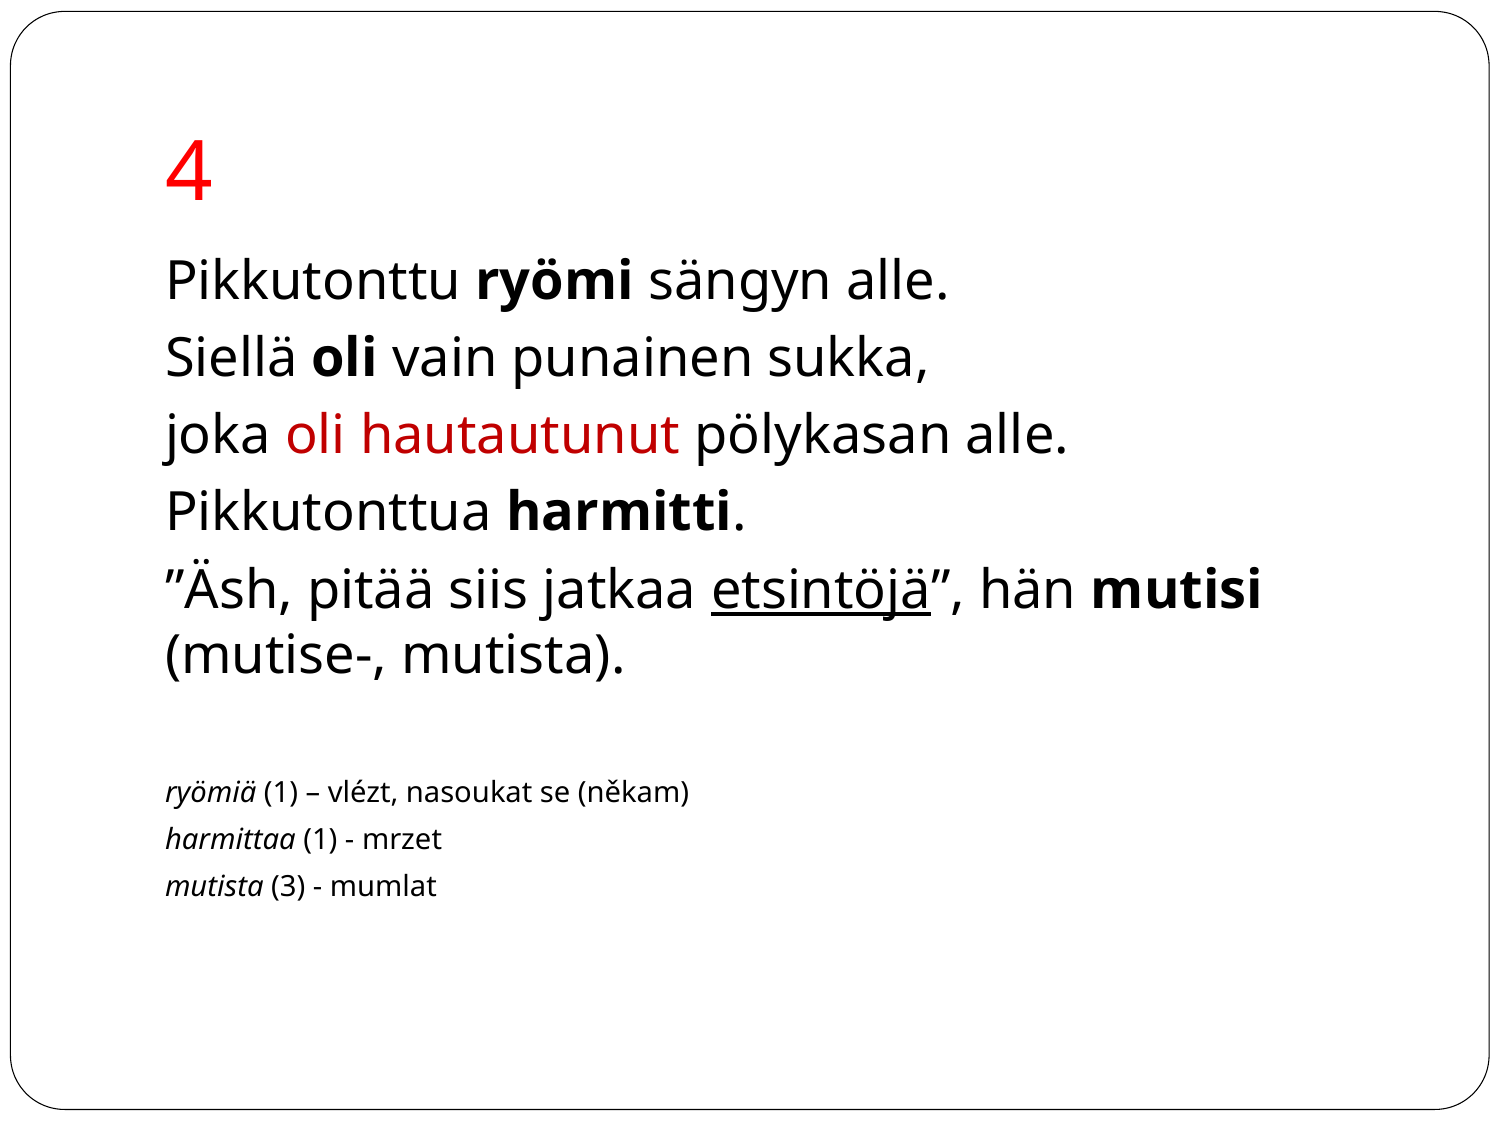

# 4
Pikkutonttu ryömi sängyn alle.
Siellä oli vain punainen sukka,
joka oli hautautunut pölykasan alle.
Pikkutonttua harmitti.
”Äsh, pitää siis jatkaa etsintöjä”, hän mutisi (mutise-, mutista).
ryömiä (1) – vlézt, nasoukat se (někam)
harmittaa (1) - mrzet
mutista (3) - mumlat